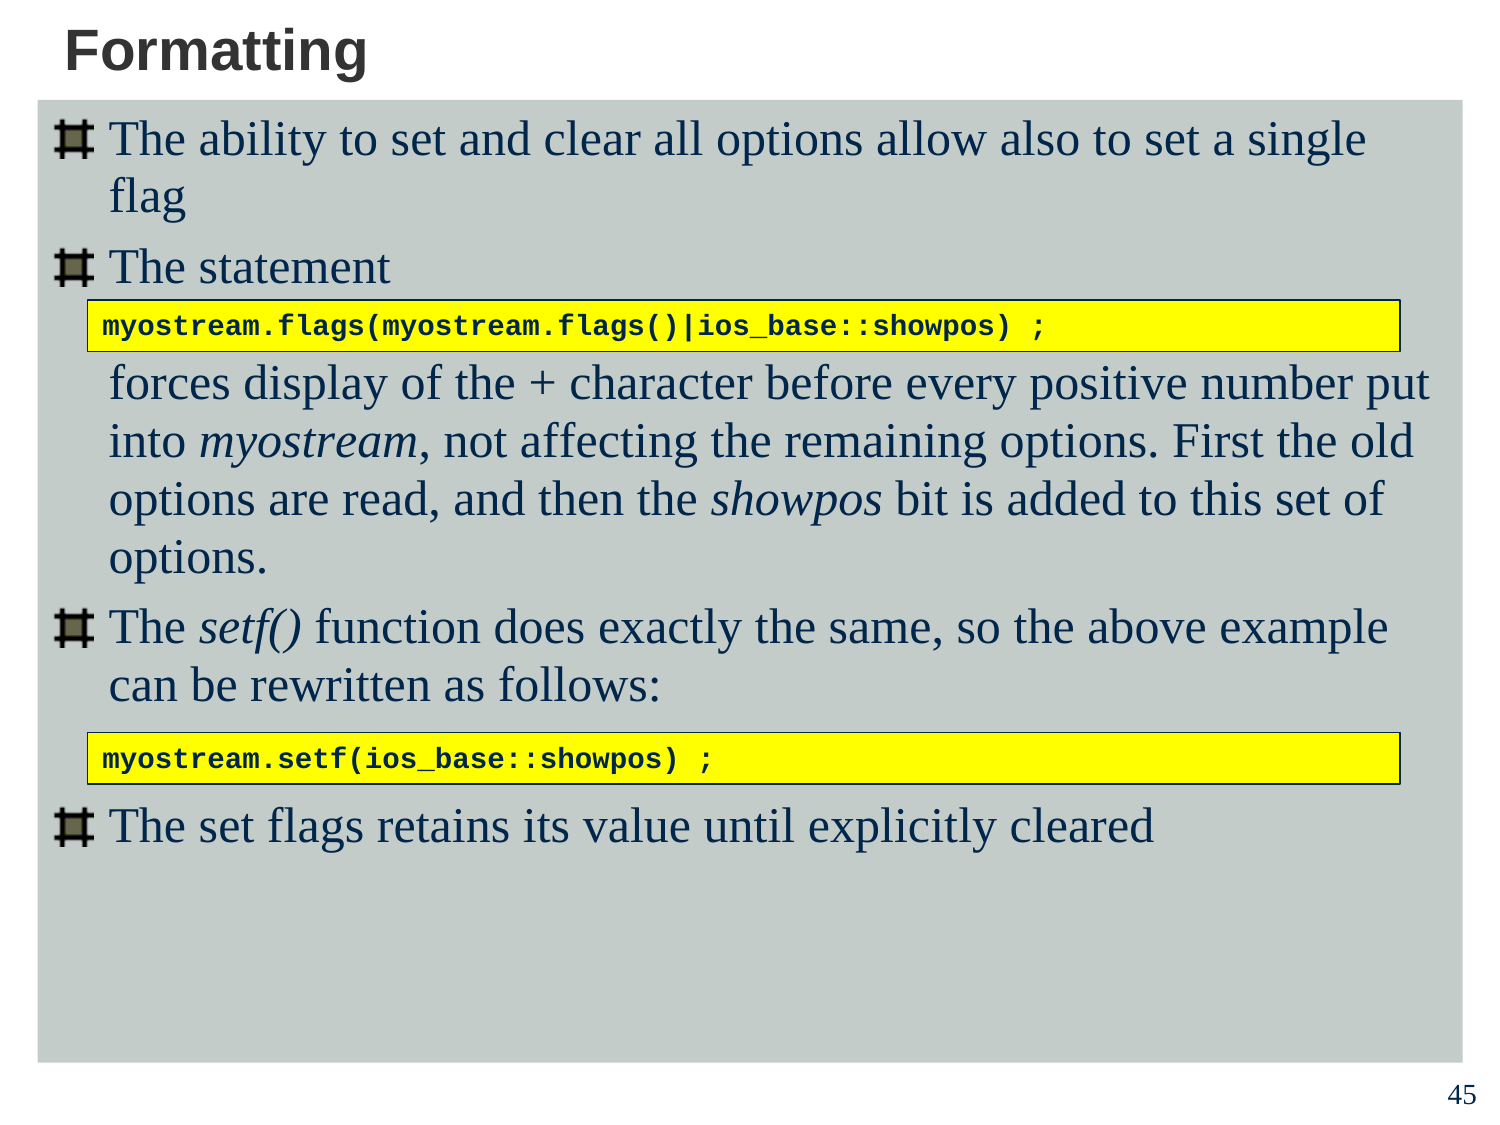

# Formatting
The ability to set and clear all options allow also to set a single flag
The statement
forces display of the + character before every positive number put into myostream, not affecting the remaining options. First the old options are read, and then the showpos bit is added to this set of options.
The setf() function does exactly the same, so the above example can be rewritten as follows:
The set flags retains its value until explicitly cleared
myostream.flags(myostream.flags()|ios_base::showpos) ;
myostream.setf(ios_base::showpos) ;